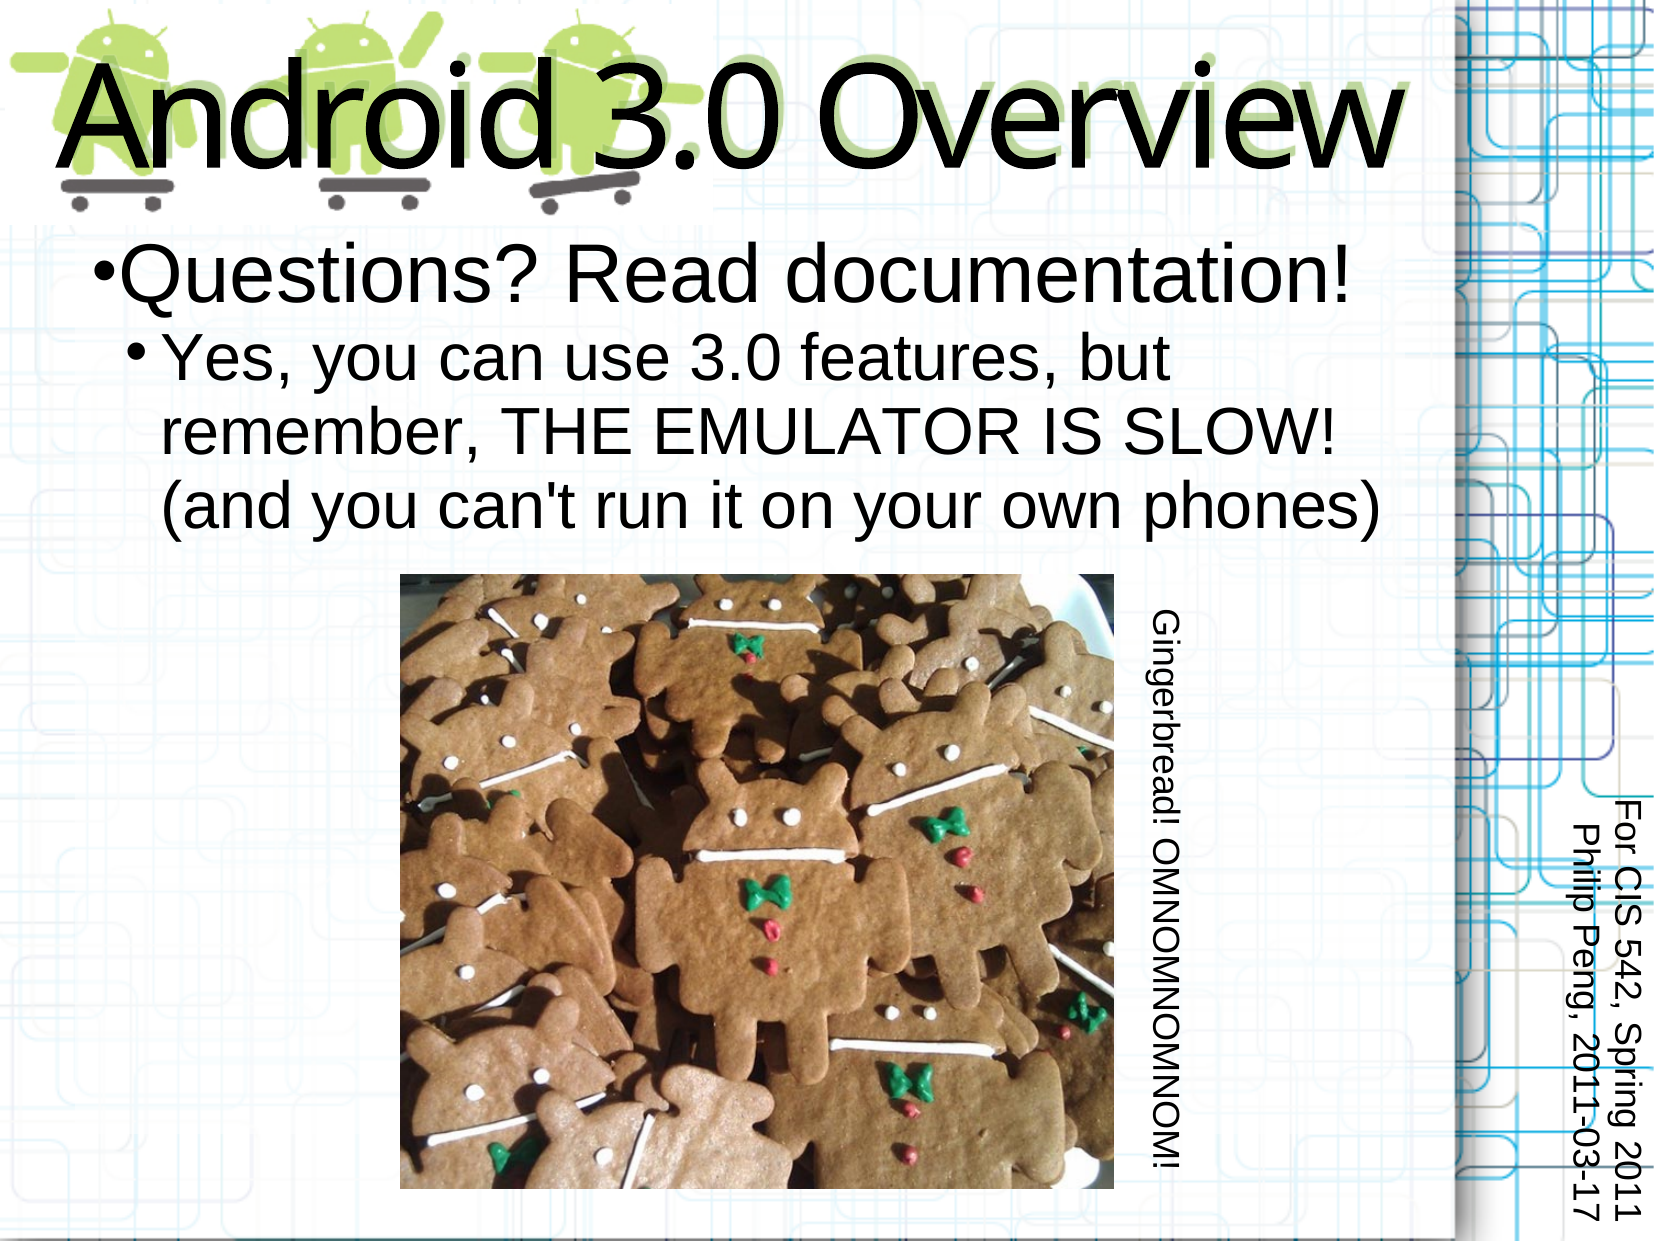

Android 3.0 Overview
Questions? Read documentation!
Yes, you can use 3.0 features, but remember, THE EMULATOR IS SLOW! (and you can't run it on your own phones)
Gingerbread! OMNOMNOMNOM!
For CIS 542, Spring 2011
Philip Peng, 2011-03-17